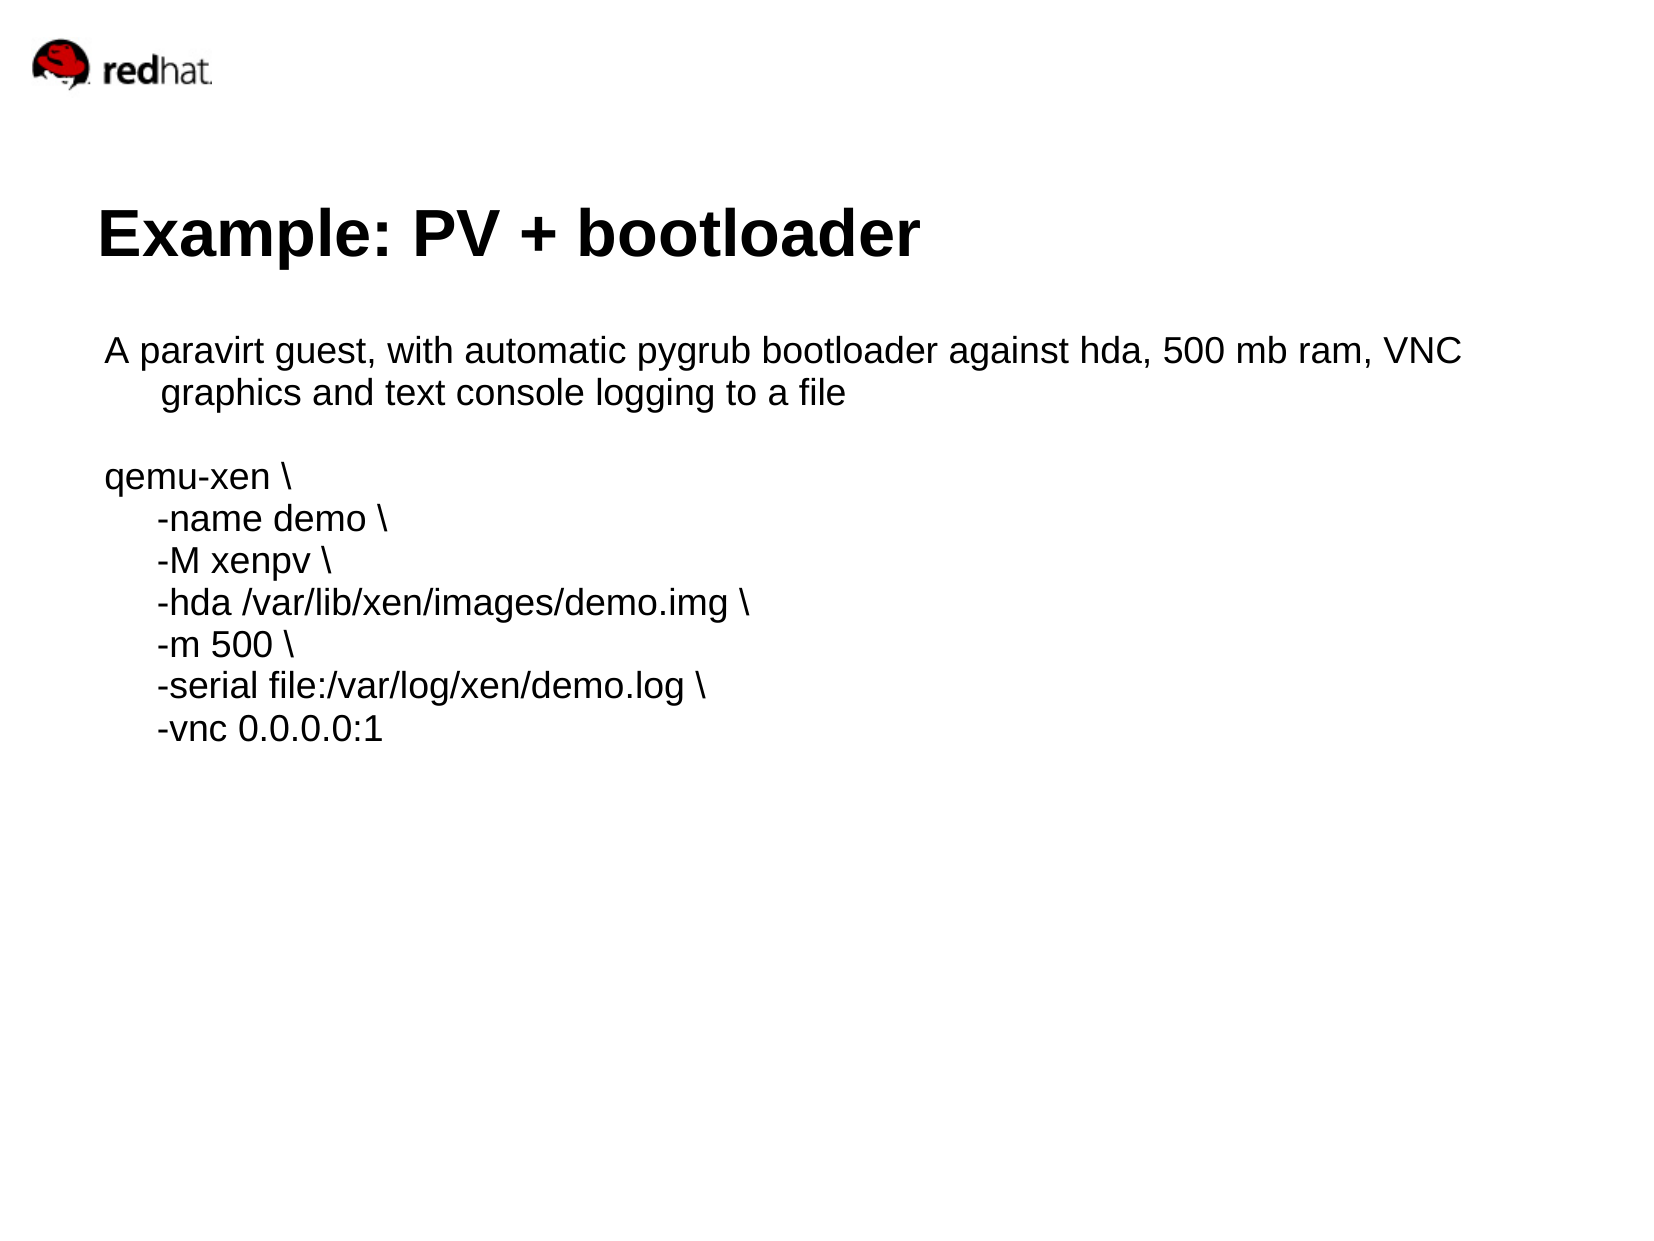

# Example: PV + bootloader
A paravirt guest, with automatic pygrub bootloader against hda, 500 mb ram, VNC graphics and text console logging to a file
qemu-xen \
 -name demo \
 -M xenpv \
 -hda /var/lib/xen/images/demo.img \
 -m 500 \
 -serial file:/var/log/xen/demo.log \
 -vnc 0.0.0.0:1